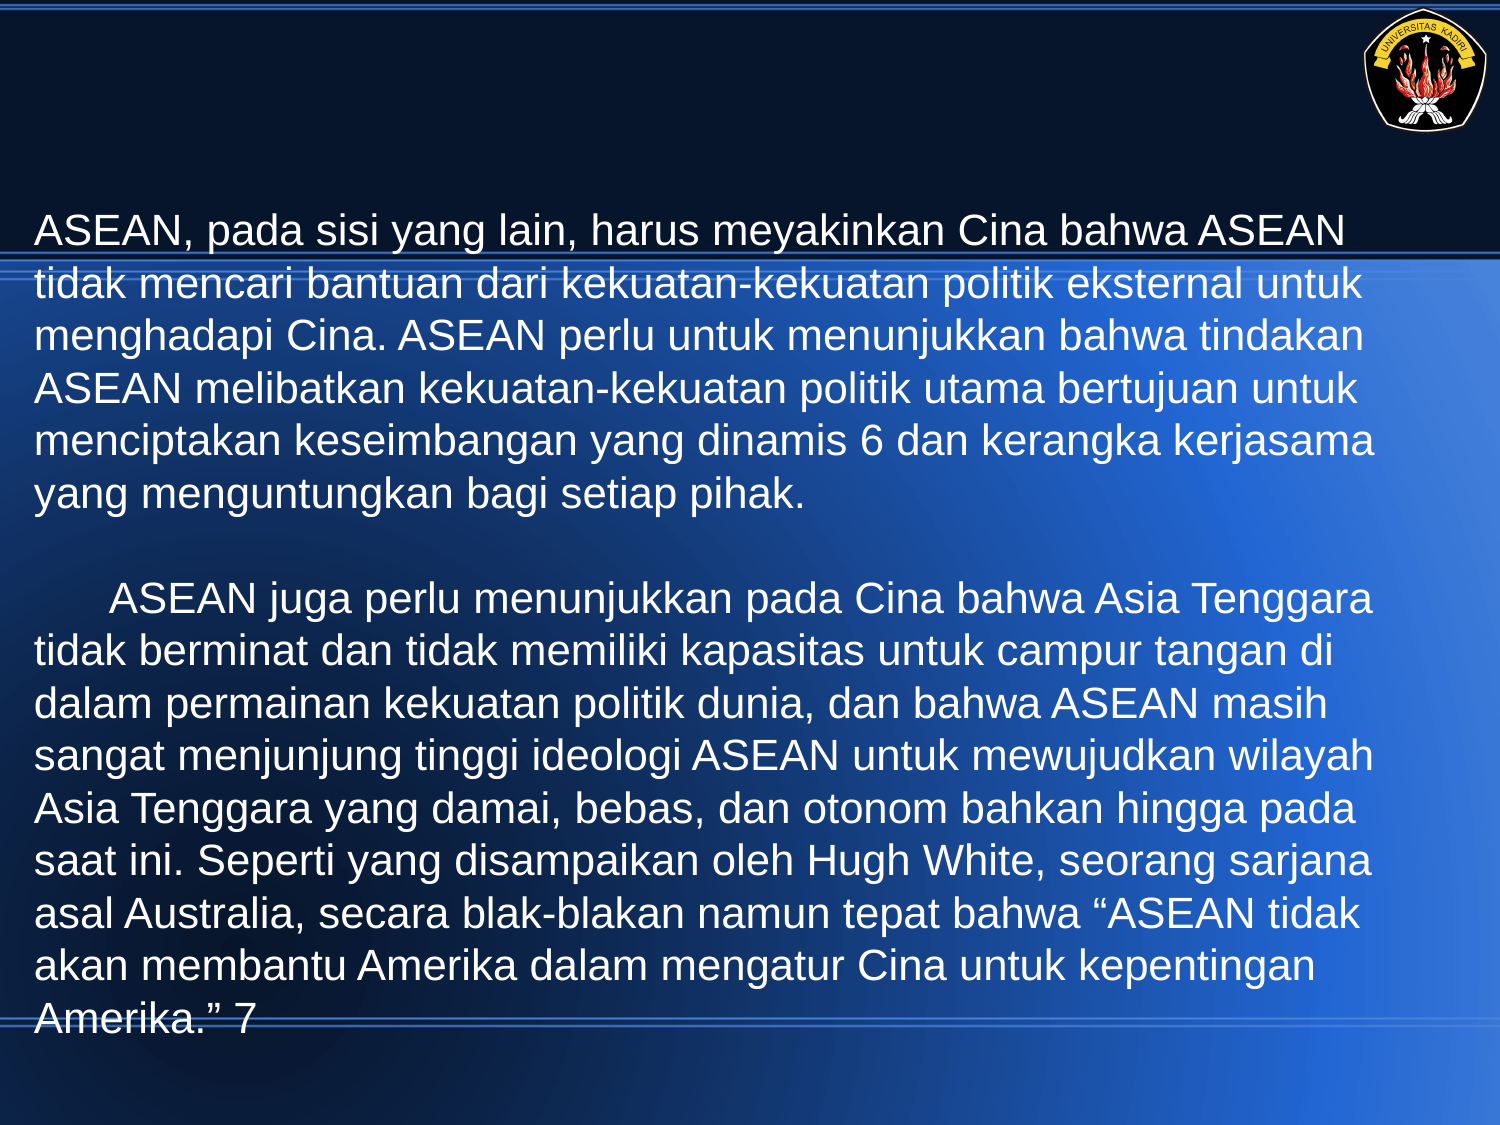

ASEAN, pada sisi yang lain, harus meyakinkan Cina bahwa ASEAN tidak mencari bantuan dari kekuatan-kekuatan politik eksternal untuk menghadapi Cina. ASEAN perlu untuk menunjukkan bahwa tindakan ASEAN melibatkan kekuatan-kekuatan politik utama bertujuan untuk menciptakan keseimbangan yang dinamis 6 dan kerangka kerjasama yang menguntungkan bagi setiap pihak.
	ASEAN juga perlu menunjukkan pada Cina bahwa Asia Tenggara tidak berminat dan tidak memiliki kapasitas untuk campur tangan di dalam permainan kekuatan politik dunia, dan bahwa ASEAN masih sangat menjunjung tinggi ideologi ASEAN untuk mewujudkan wilayah Asia Tenggara yang damai, bebas, dan otonom bahkan hingga pada saat ini. Seperti yang disampaikan oleh Hugh White, seorang sarjana asal Australia, secara blak-blakan namun tepat bahwa “ASEAN tidak akan membantu Amerika dalam mengatur Cina untuk kepentingan Amerika.” 7